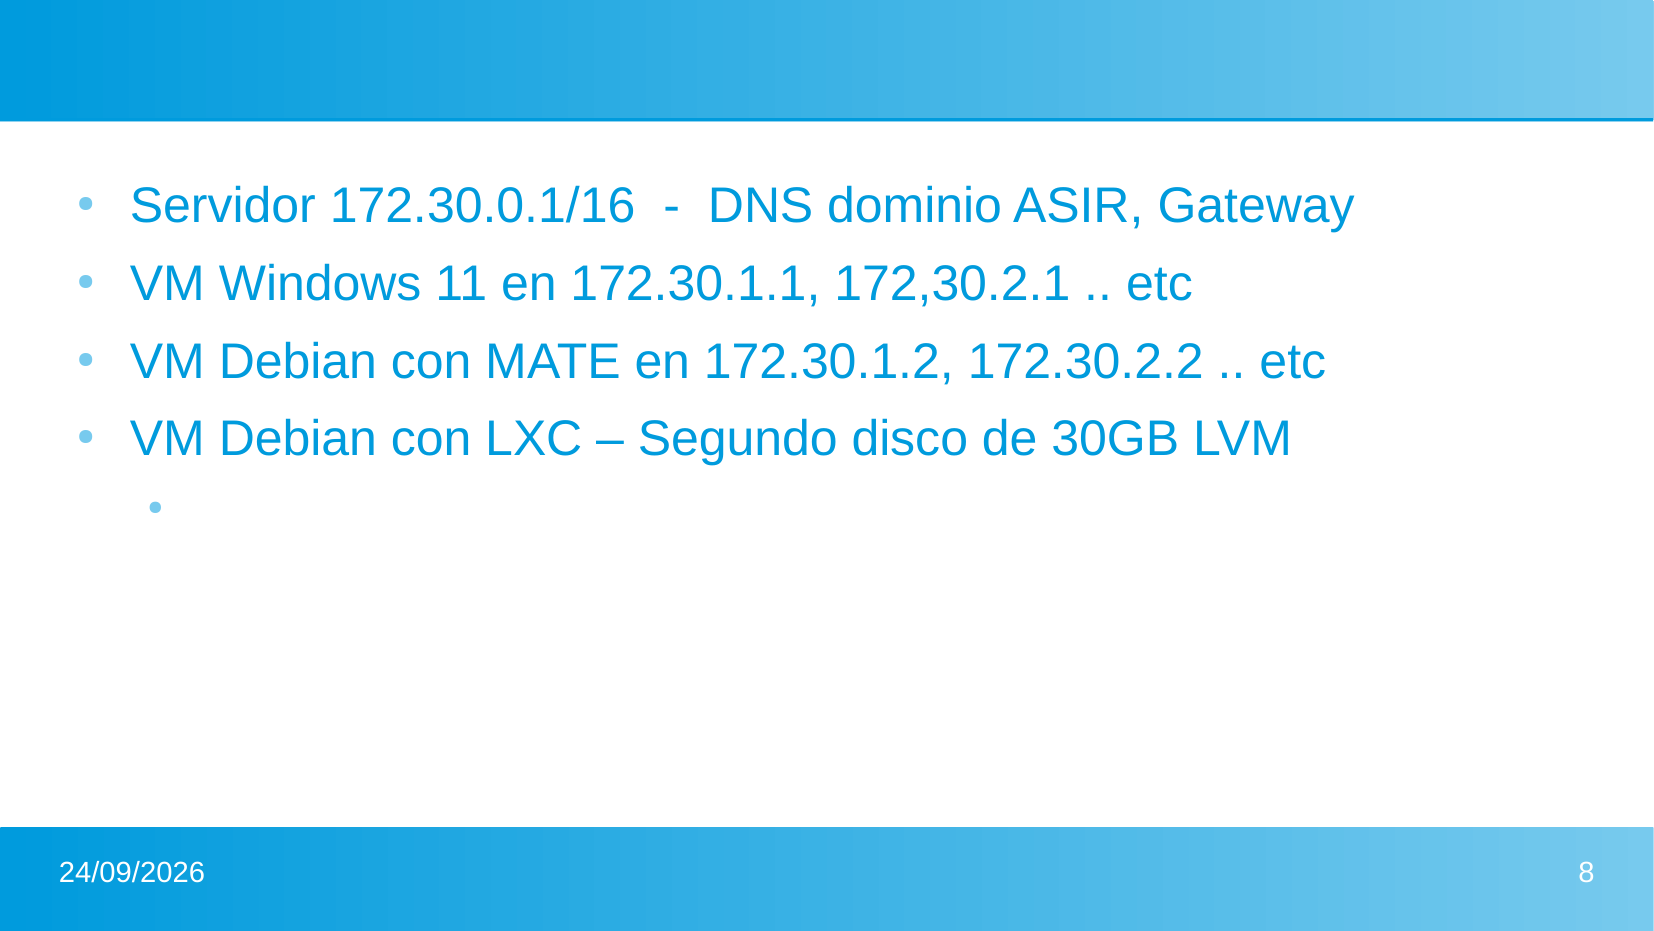

#
Servidor 172.30.0.1/16 - DNS dominio ASIR, Gateway
VM Windows 11 en 172.30.1.1, 172,30.2.1 .. etc
VM Debian con MATE en 172.30.1.2, 172.30.2.2 .. etc
VM Debian con LXC – Segundo disco de 30GB LVM
8